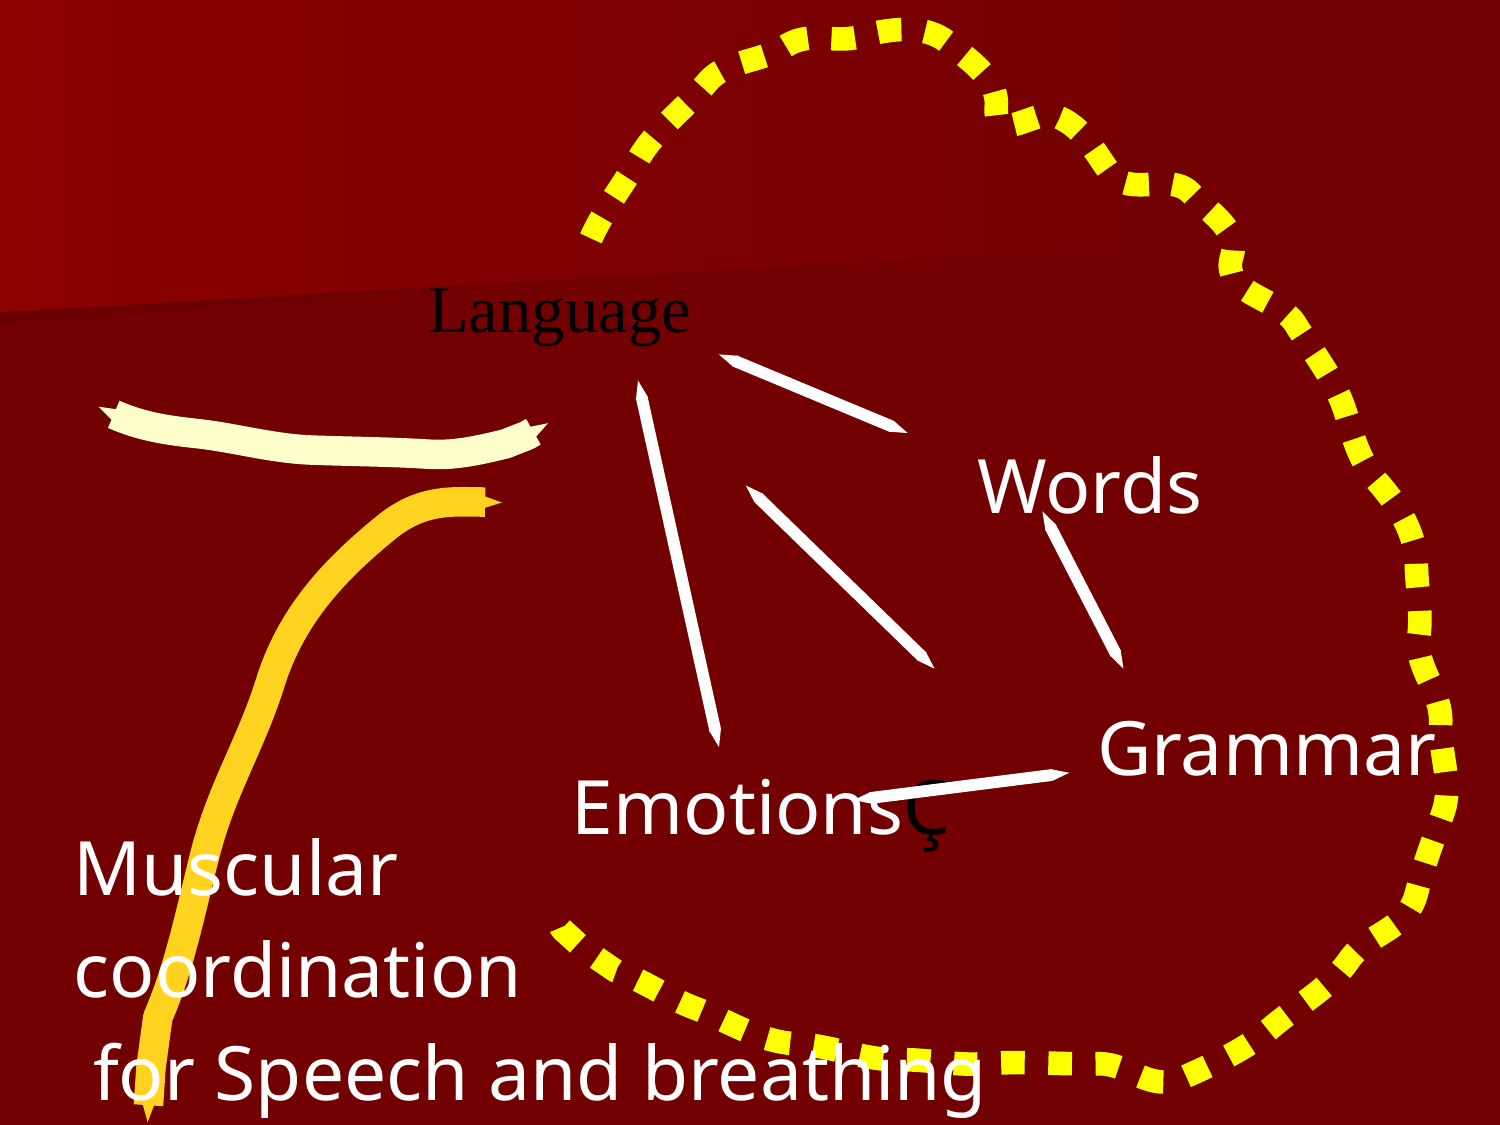

Language
Words
Grammar
EmotionsÇ
Muscular
coordination
 for Speech and breathing